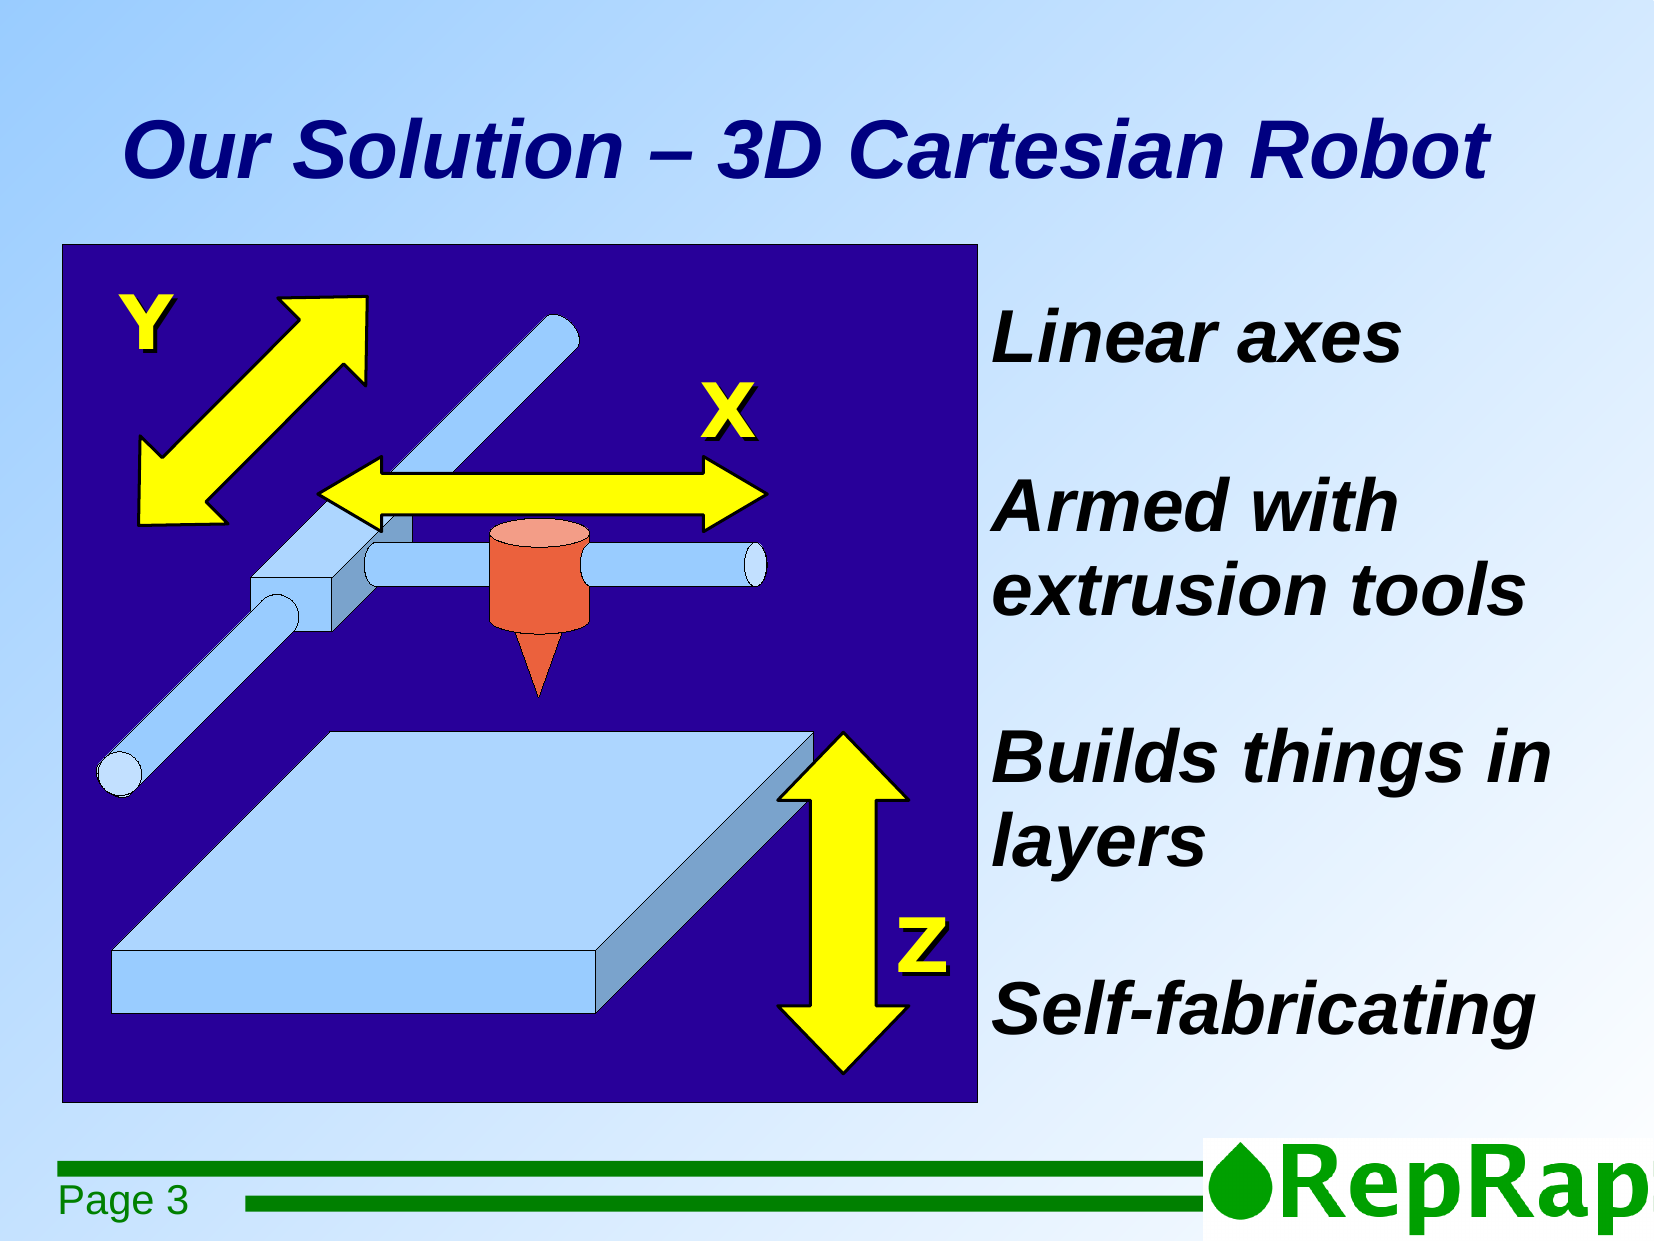

# Our Solution – 3D Cartesian Robot
Linear axes
Armed with extrusion tools
Builds things in layers
Self-fabricating
Y
X
Z